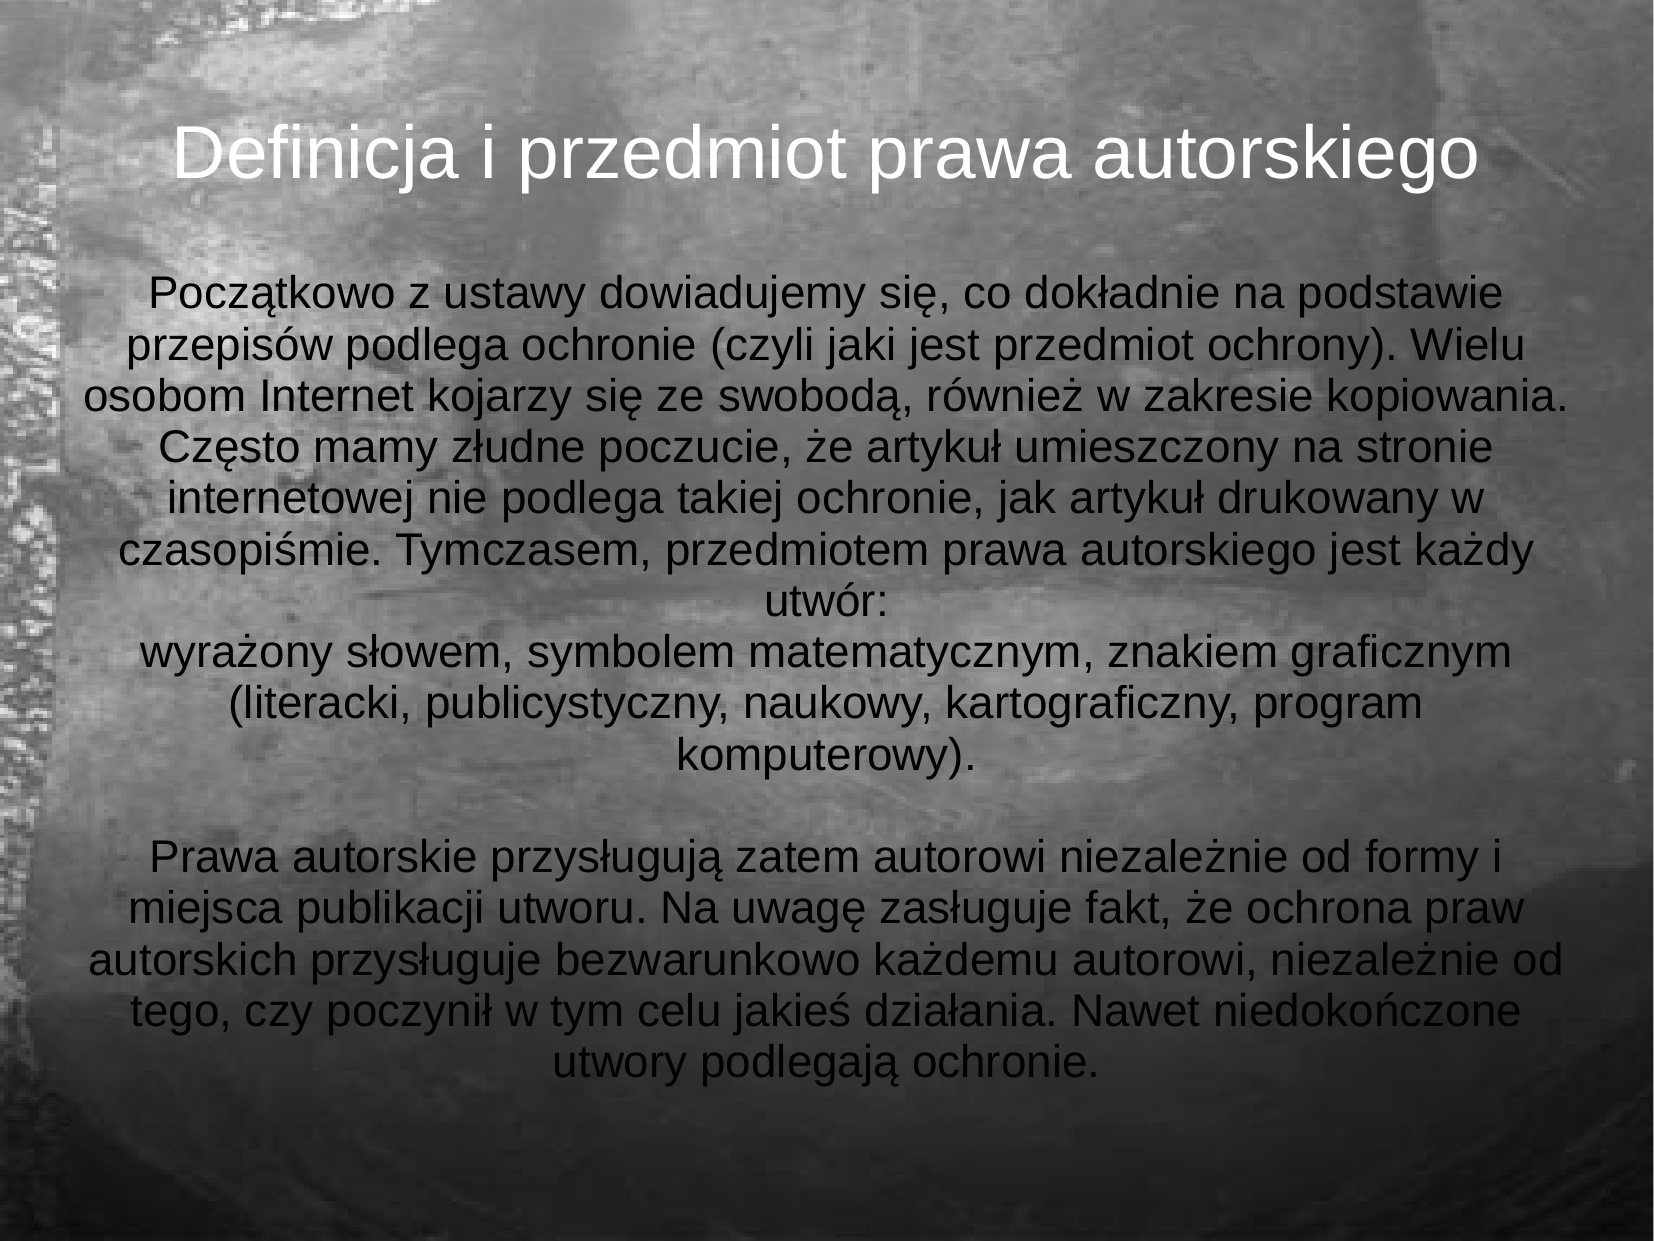

# Definicja i przedmiot prawa autorskiego
Początkowo z ustawy dowiadujemy się, co dokładnie na podstawie przepisów podlega ochronie (czyli jaki jest przedmiot ochrony). Wielu osobom Internet kojarzy się ze swobodą, również w zakresie kopiowania. Często mamy złudne poczucie, że artykuł umieszczony na stronie internetowej nie podlega takiej ochronie, jak artykuł drukowany w czasopiśmie. Tymczasem, przedmiotem prawa autorskiego jest każdy utwór:
wyrażony słowem, symbolem matematycznym, znakiem graficznym (literacki, publicystyczny, naukowy, kartograficzny, program komputerowy).
Prawa autorskie przysługują zatem autorowi niezależnie od formy i miejsca publikacji utworu. Na uwagę zasługuje fakt, że ochrona praw autorskich przysługuje bezwarunkowo każdemu autorowi, niezależnie od tego, czy poczynił w tym celu jakieś działania. Nawet niedokończone utwory podlegają ochronie.